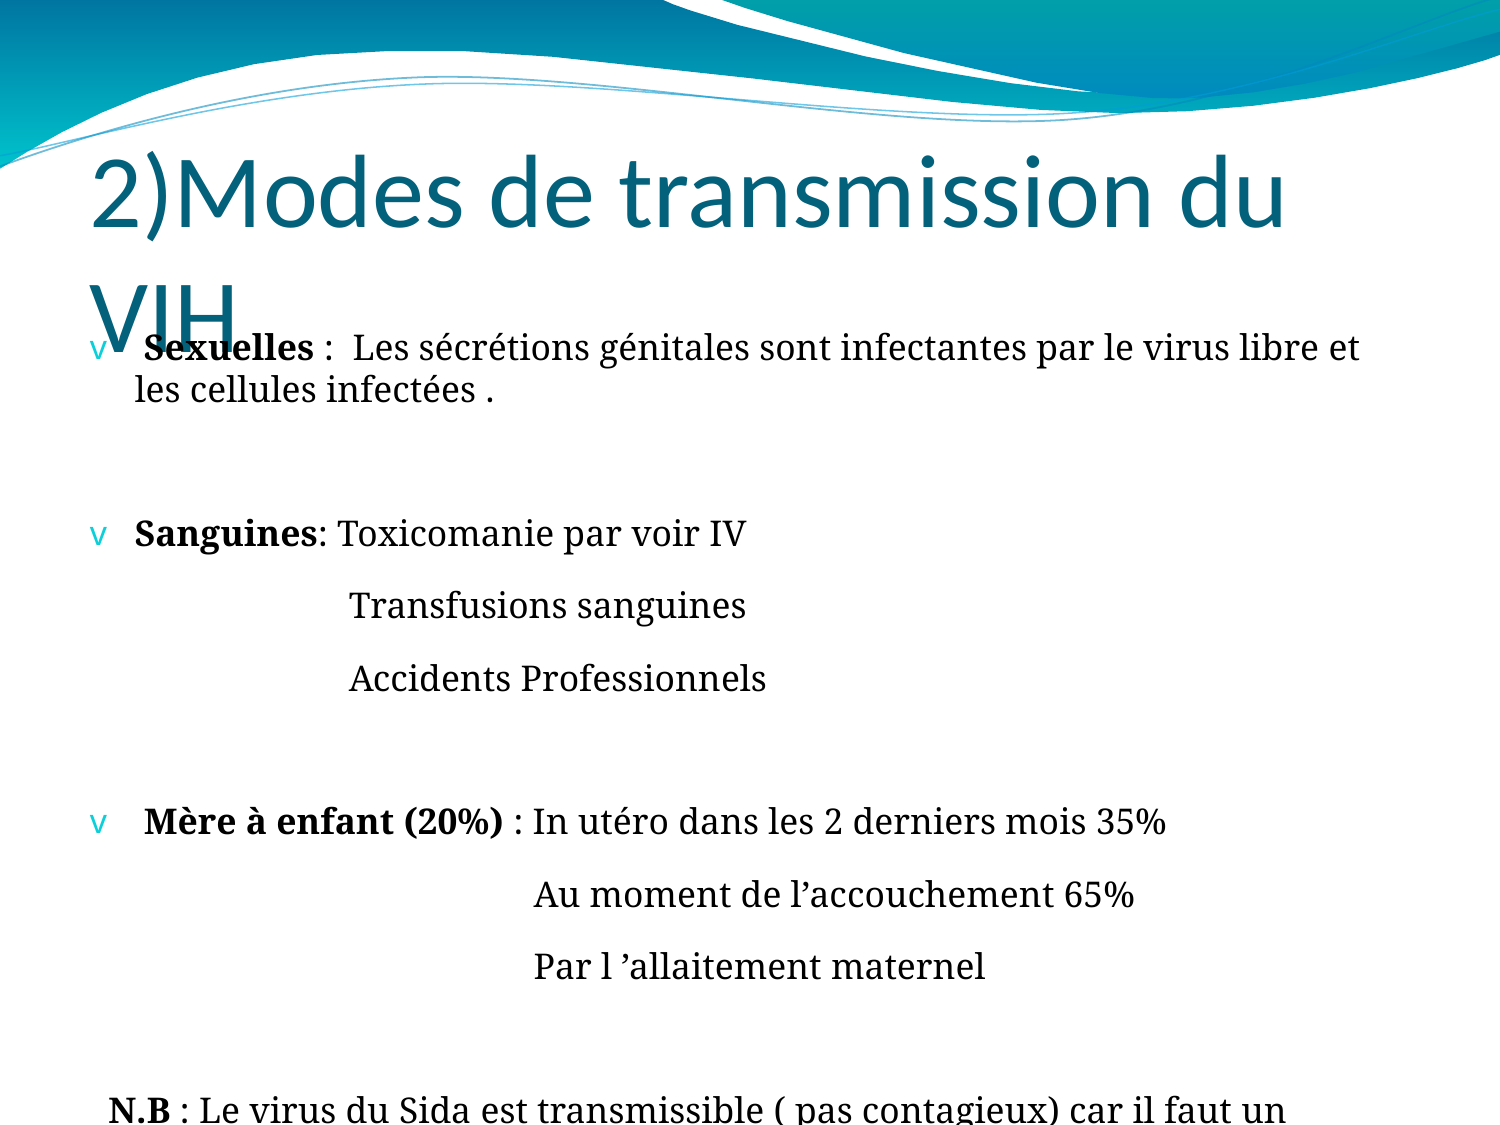

# 2)Modes de transmission du VIH
 Sexuelles : Les sécrétions génitales sont infectantes par le virus libre et les cellules infectées .
Sanguines: Toxicomanie par voir IV
 Transfusions sanguines
 Accidents Professionnels
 Mère à enfant (20%) : In utéro dans les 2 derniers mois 35%
 Au moment de l’accouchement 65%
 Par l ’allaitement maternel
 N.B : Le virus du Sida est transmissible ( pas contagieux) car il faut un contact plus proche que le simple fait de se parler .